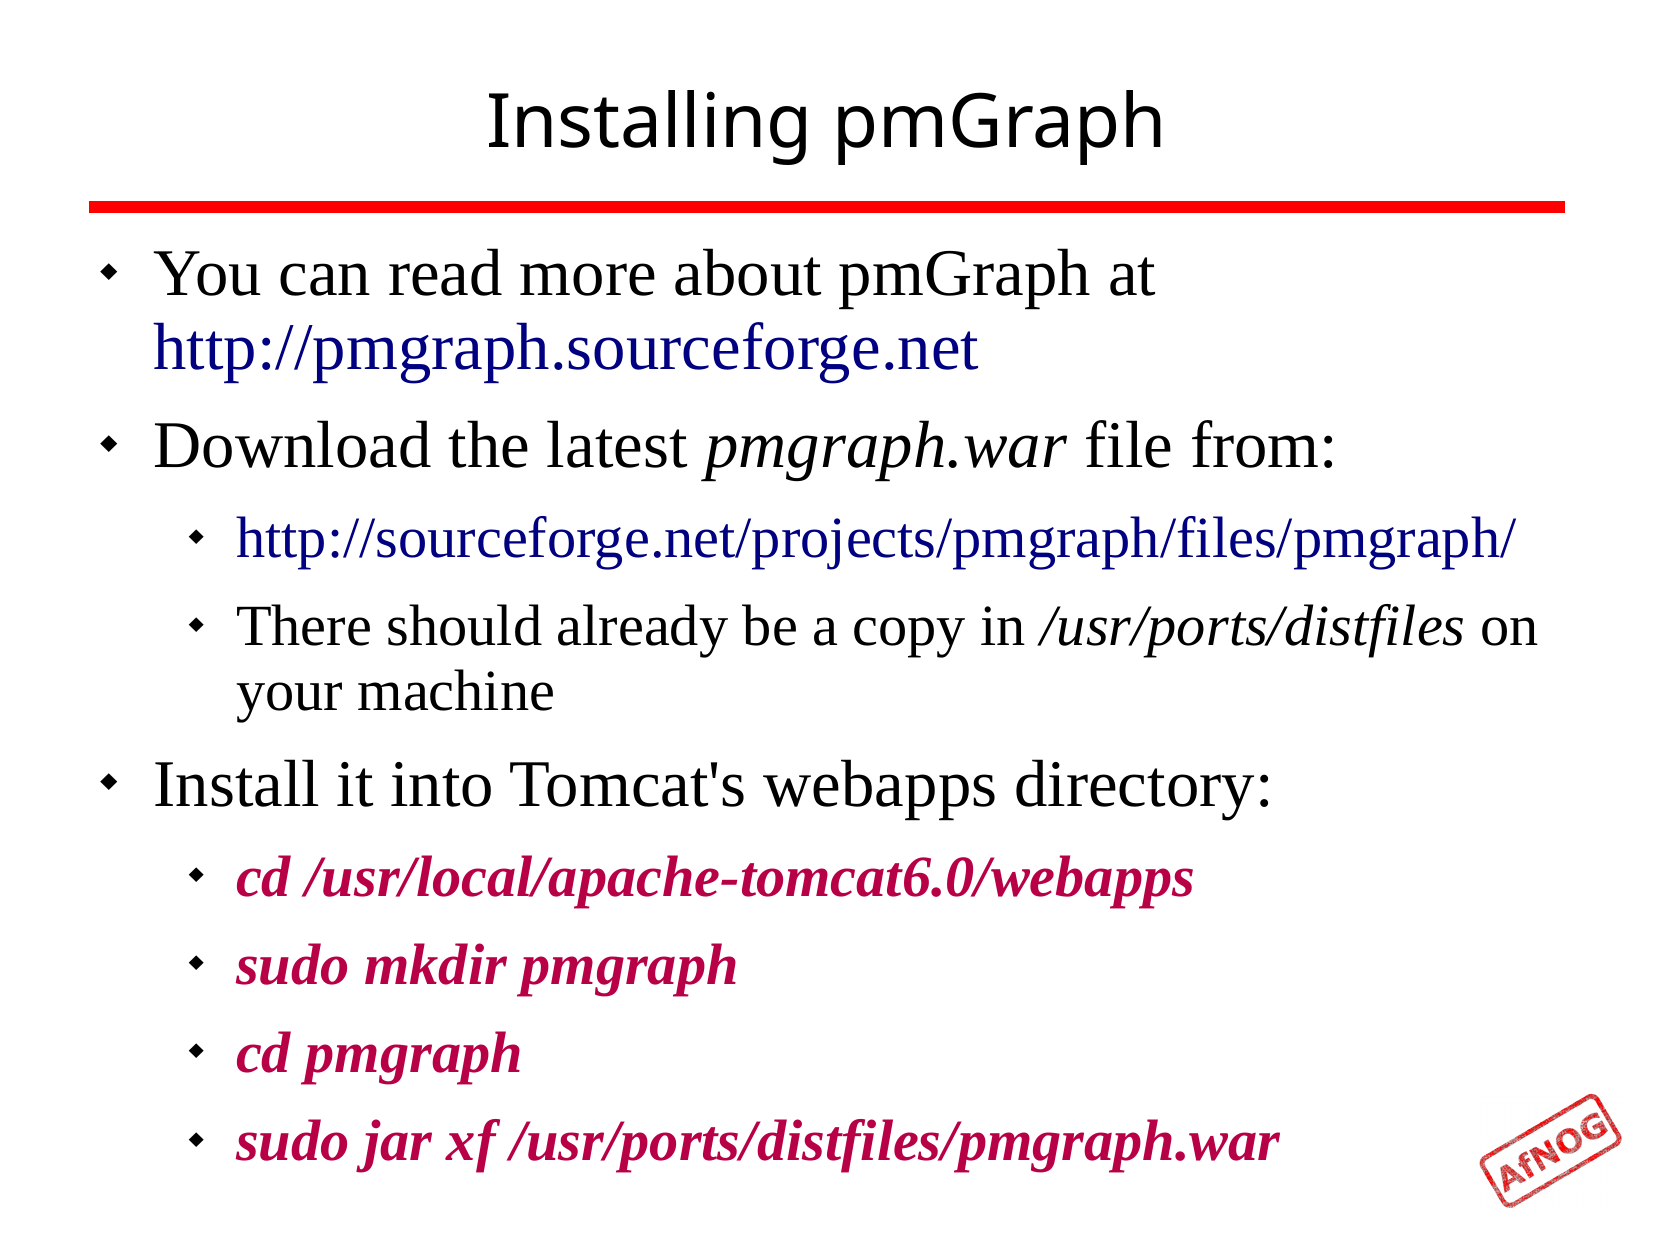

# Installing pmGraph
You can read more about pmGraph at http://pmgraph.sourceforge.net
Download the latest pmgraph.war file from:
http://sourceforge.net/projects/pmgraph/files/pmgraph/
There should already be a copy in /usr/ports/distfiles on your machine
Install it into Tomcat's webapps directory:
cd /usr/local/apache-tomcat6.0/webapps
sudo mkdir pmgraph
cd pmgraph
sudo jar xf /usr/ports/distfiles/pmgraph.war